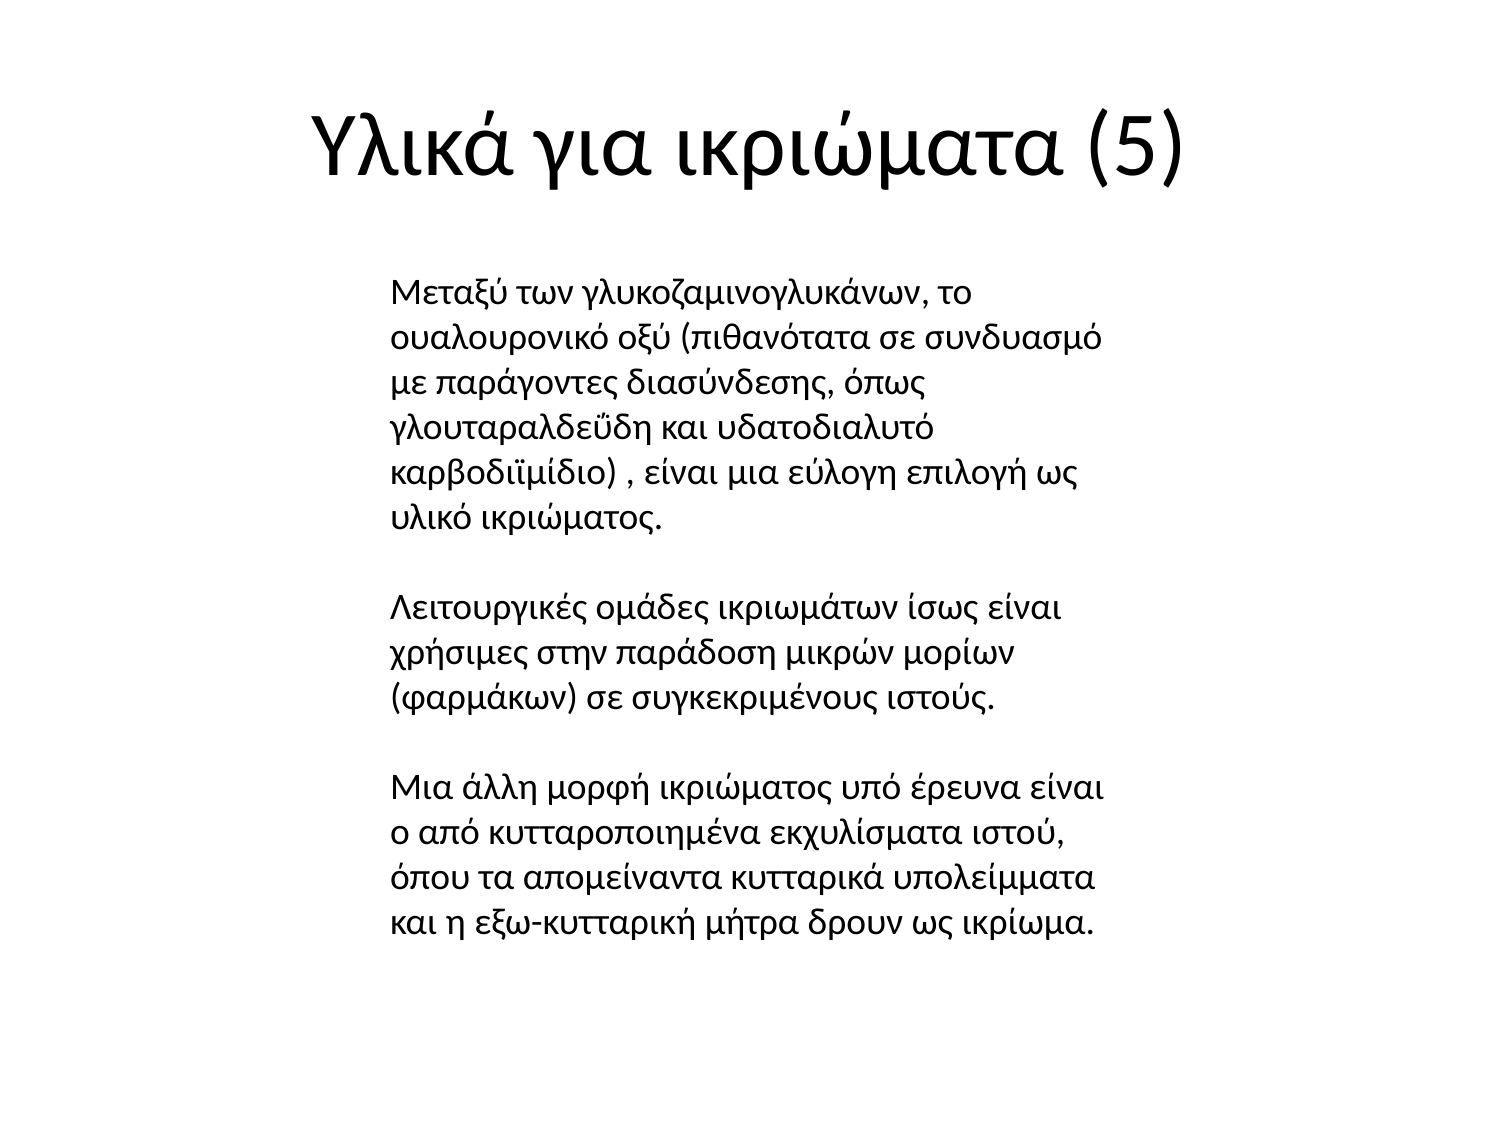

# Υλικά για ικριώματα (5)
Μεταξύ των γλυκοζαμινογλυκάνων, το ουαλουρονικό οξύ (πιθανότατα σε συνδυασμό με παράγοντες διασύνδεσης, όπως γλουταραλδεΰδη και υδατοδιαλυτό καρβοδιϊμίδιο) , είναι μια εύλογη επιλογή ως υλικό ικριώματος.
Λειτουργικές ομάδες ικριωμάτων ίσως είναι χρήσιμες στην παράδοση μικρών μορίων (φαρμάκων) σε συγκεκριμένους ιστούς.
Μια άλλη μορφή ικριώματος υπό έρευνα είναι ο από κυτταροποιημένα εκχυλίσματα ιστού, όπου τα απομείναντα κυτταρικά υπολείμματα και η εξω-κυτταρική μήτρα δρουν ως ικρίωμα.